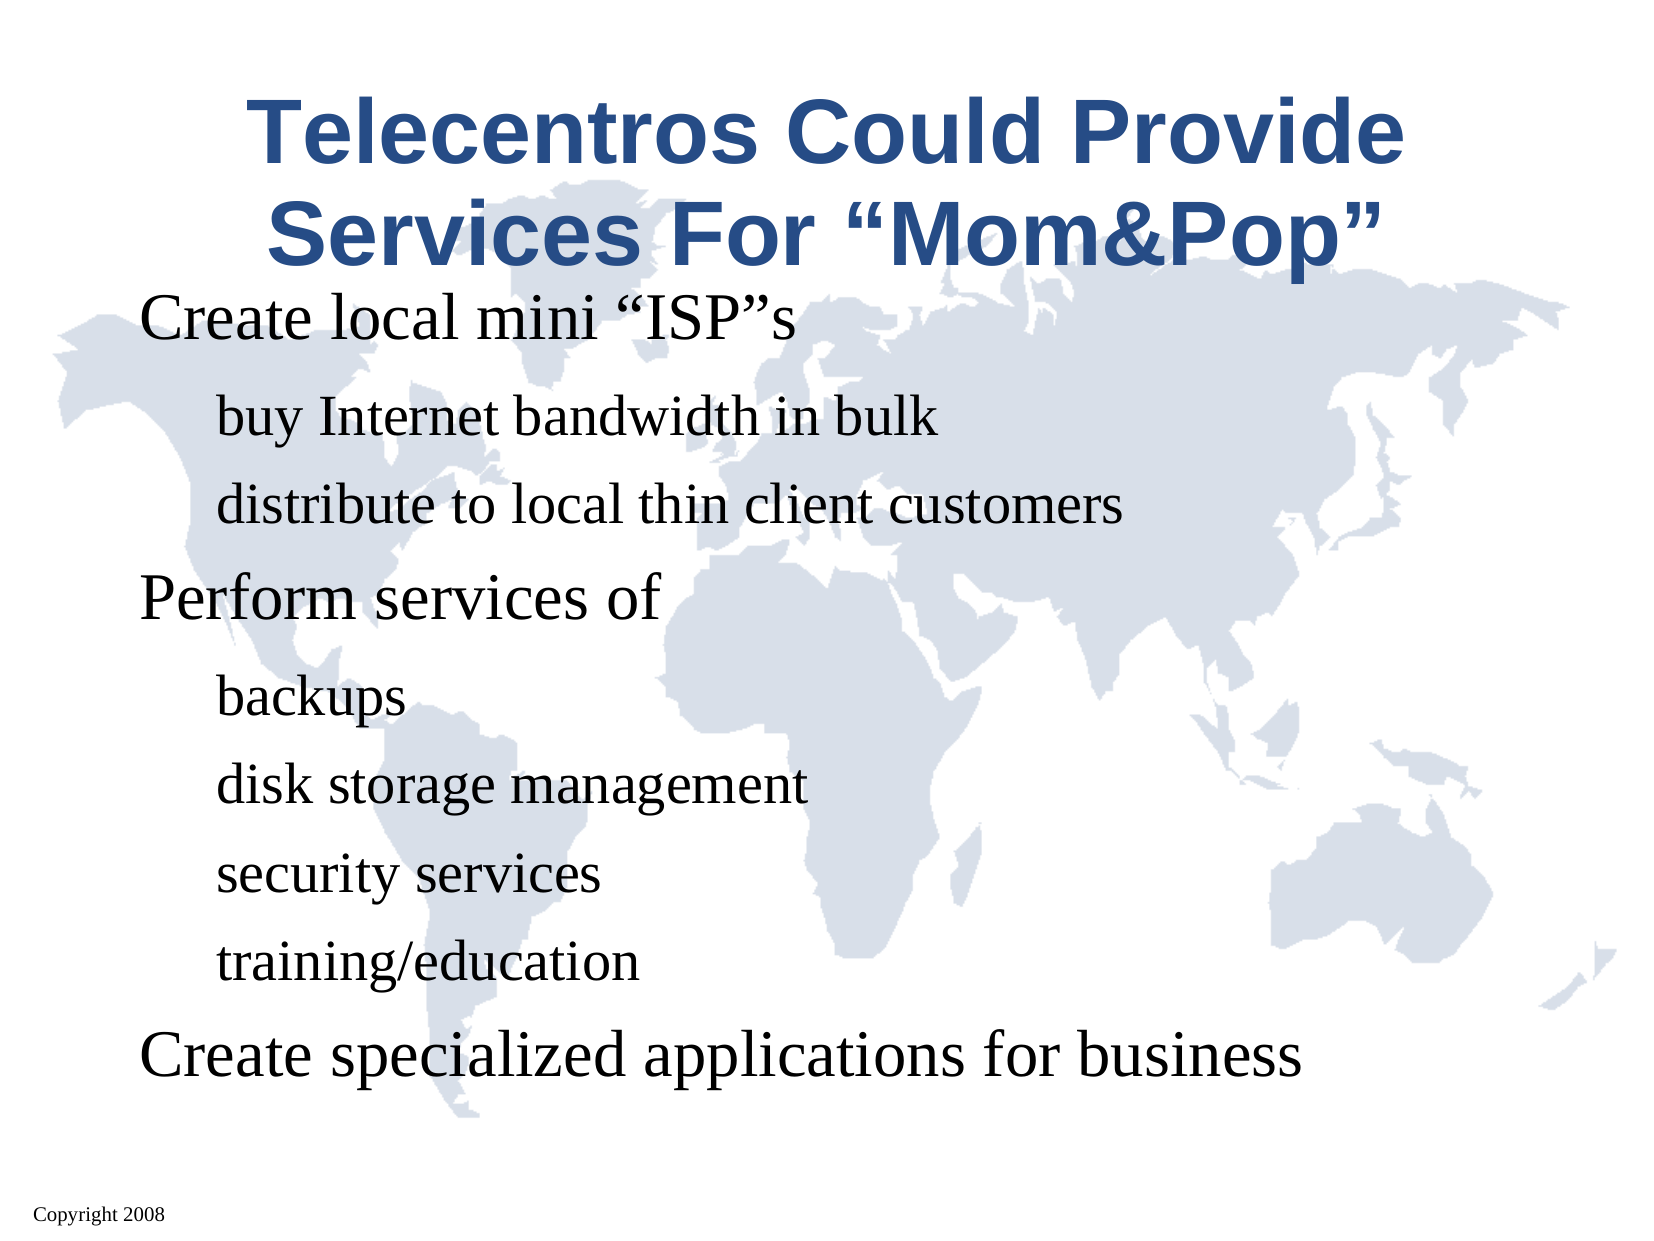

# Telecentros Could Provide Services For “Mom&Pop”
Create local mini “ISP”s
buy Internet bandwidth in bulk
distribute to local thin client customers
Perform services of
backups
disk storage management
security services
training/education
Create specialized applications for business